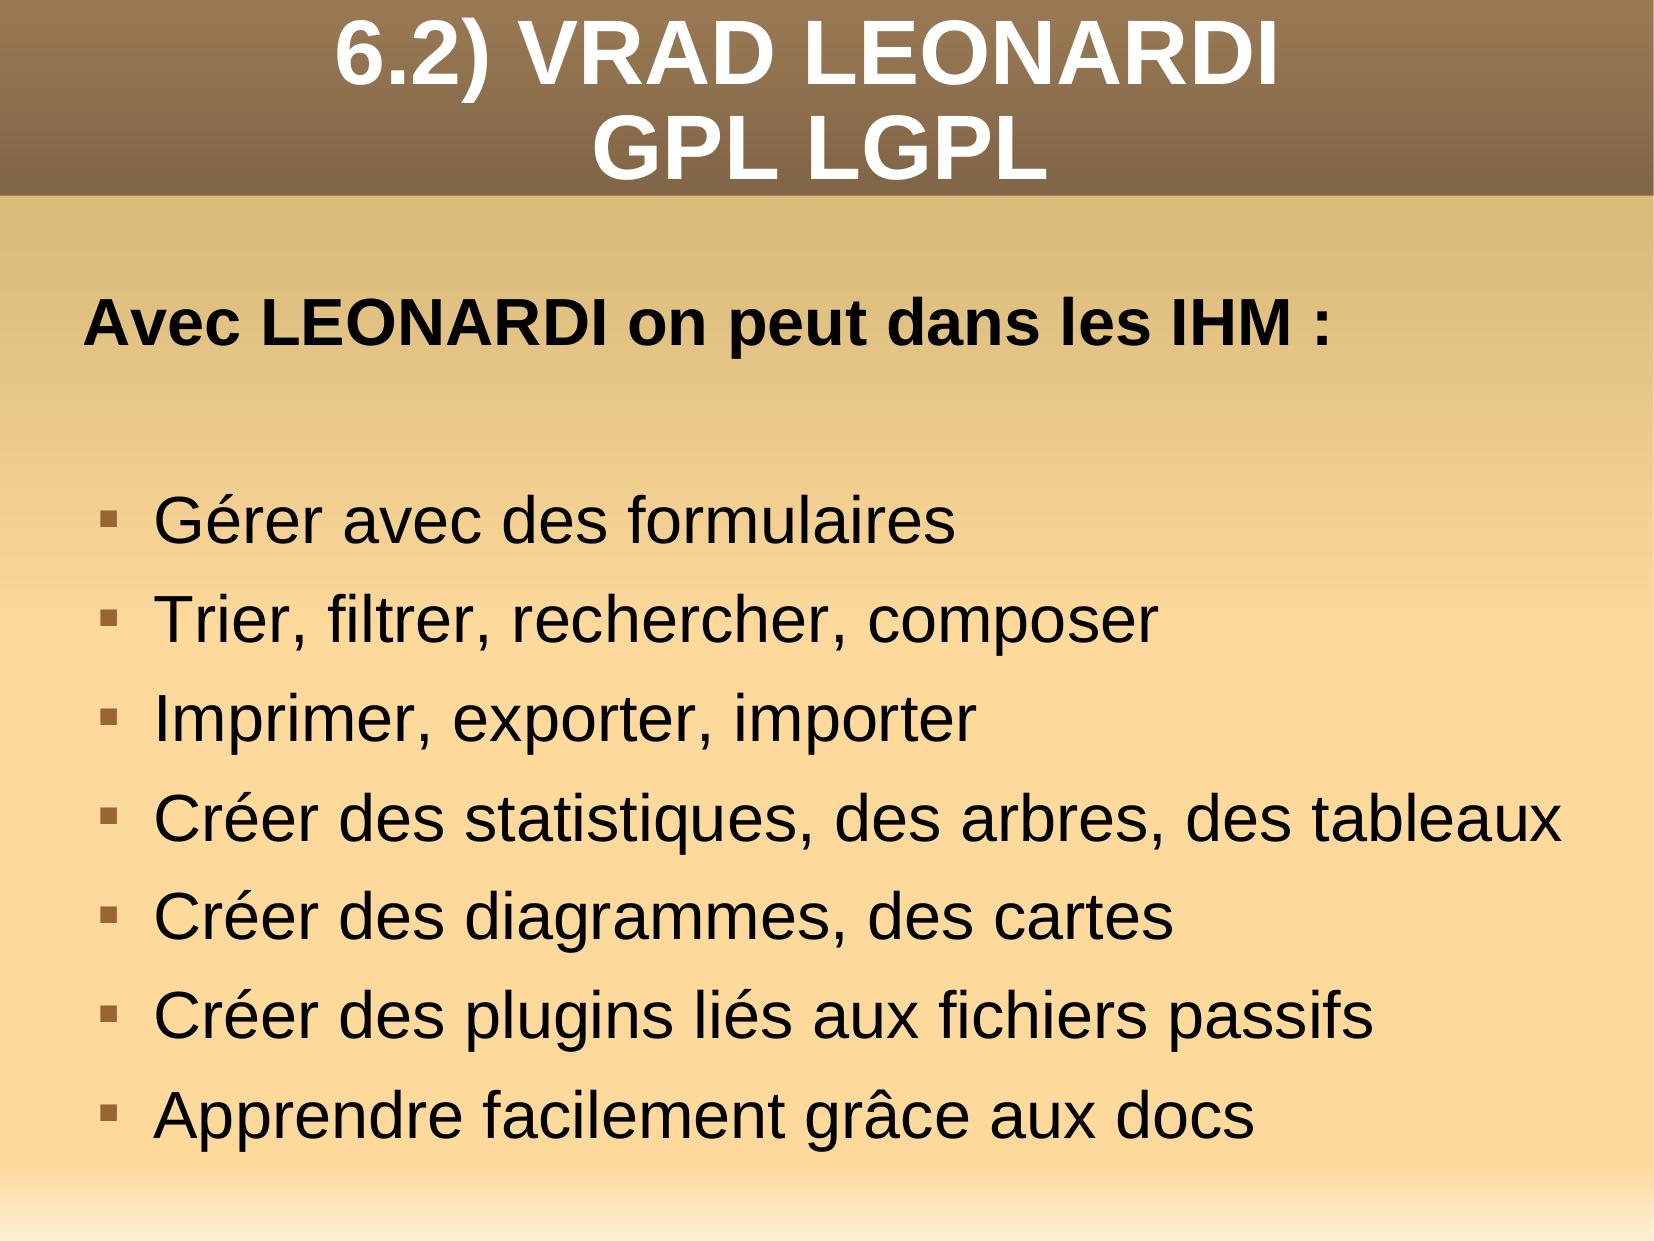

# 6.2) VRAD LEONARDI GPL LGPL
Avec LEONARDI on peut dans les IHM :
Gérer avec des formulaires
Trier, filtrer, rechercher, composer
Imprimer, exporter, importer
Créer des statistiques, des arbres, des tableaux
Créer des diagrammes, des cartes
Créer des plugins liés aux fichiers passifs
Apprendre facilement grâce aux docs